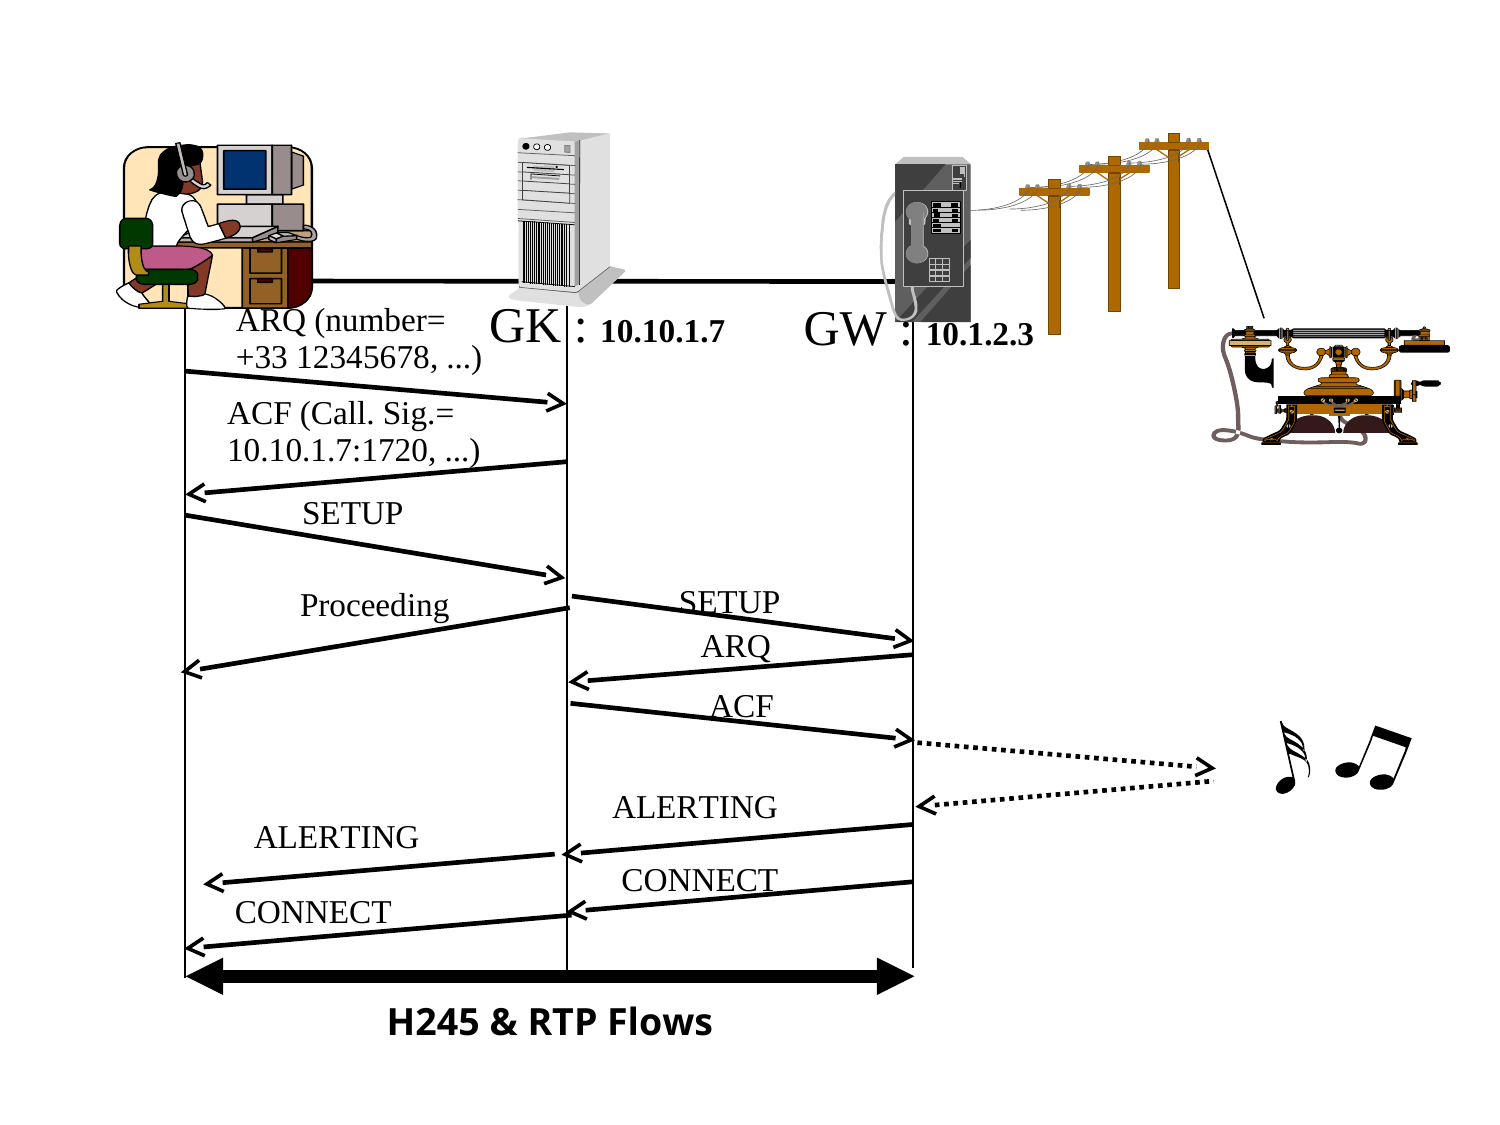

GK : 10.10.1.7
GW : 10.1.2.3
ARQ (number=
+33 12345678, ...)
ACF (Call. Sig.=
10.10.1.7:1720, ...)
SETUP
SETUP
Proceeding
ARQ
ACF
ALERTING
ALERTING
CONNECT
CONNECT
H245 & RTP Flows